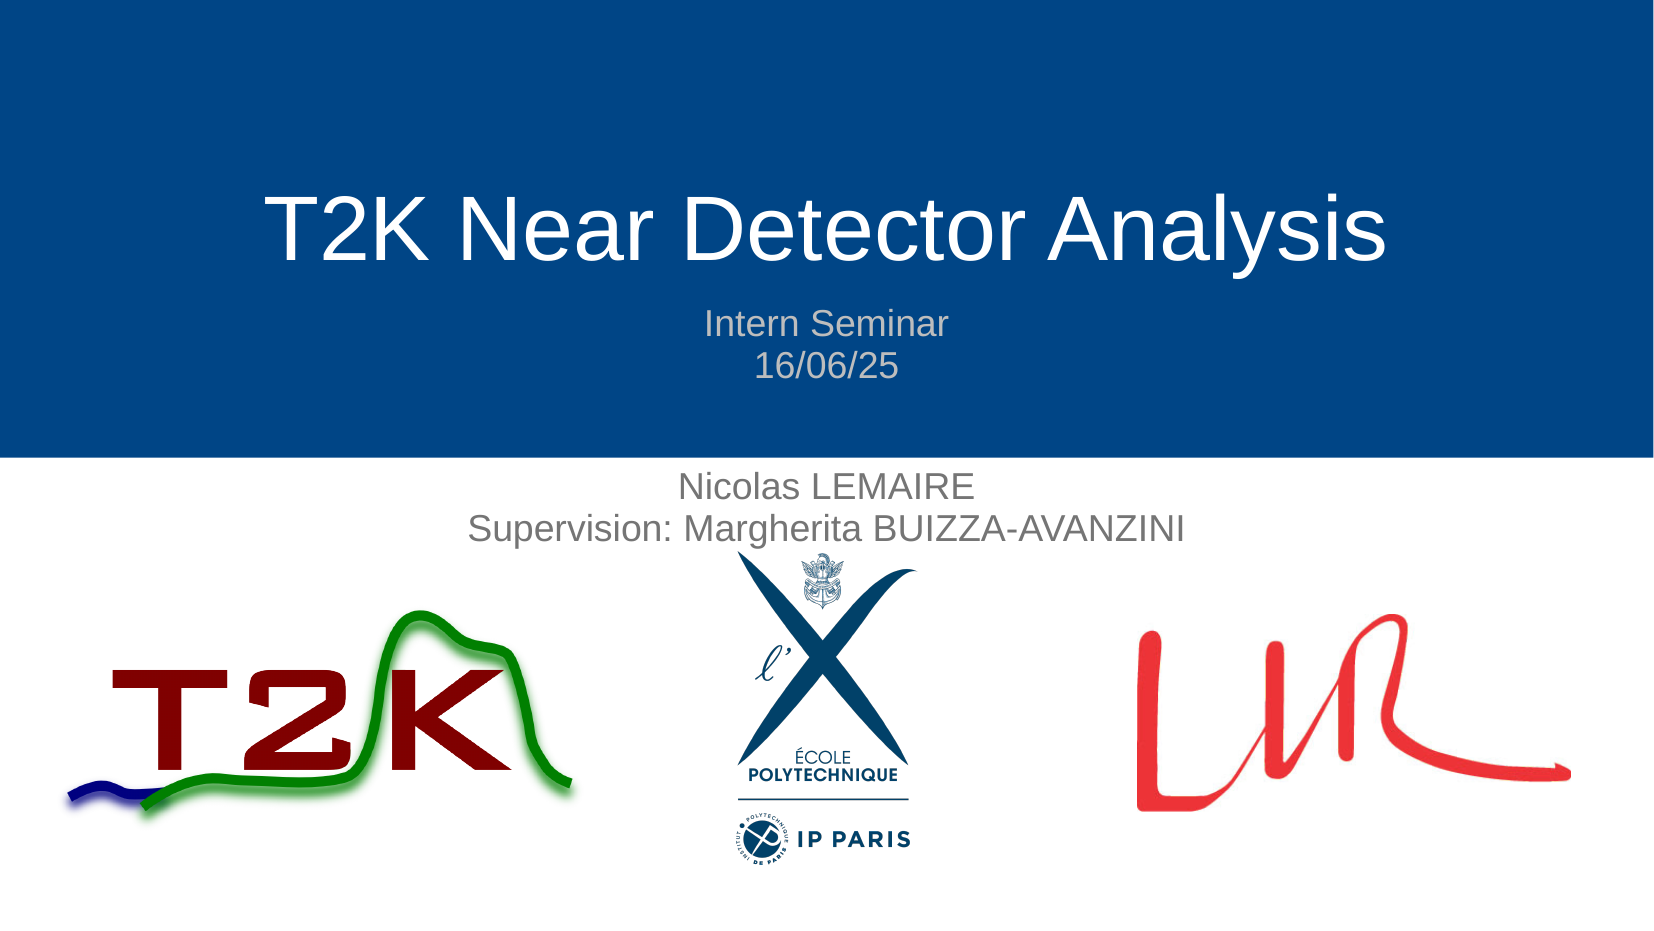

# T2K Near Detector Analysis
Intern Seminar
16/06/25
Nicolas LEMAIRE
Supervision: Margherita BUIZZA-AVANZINI